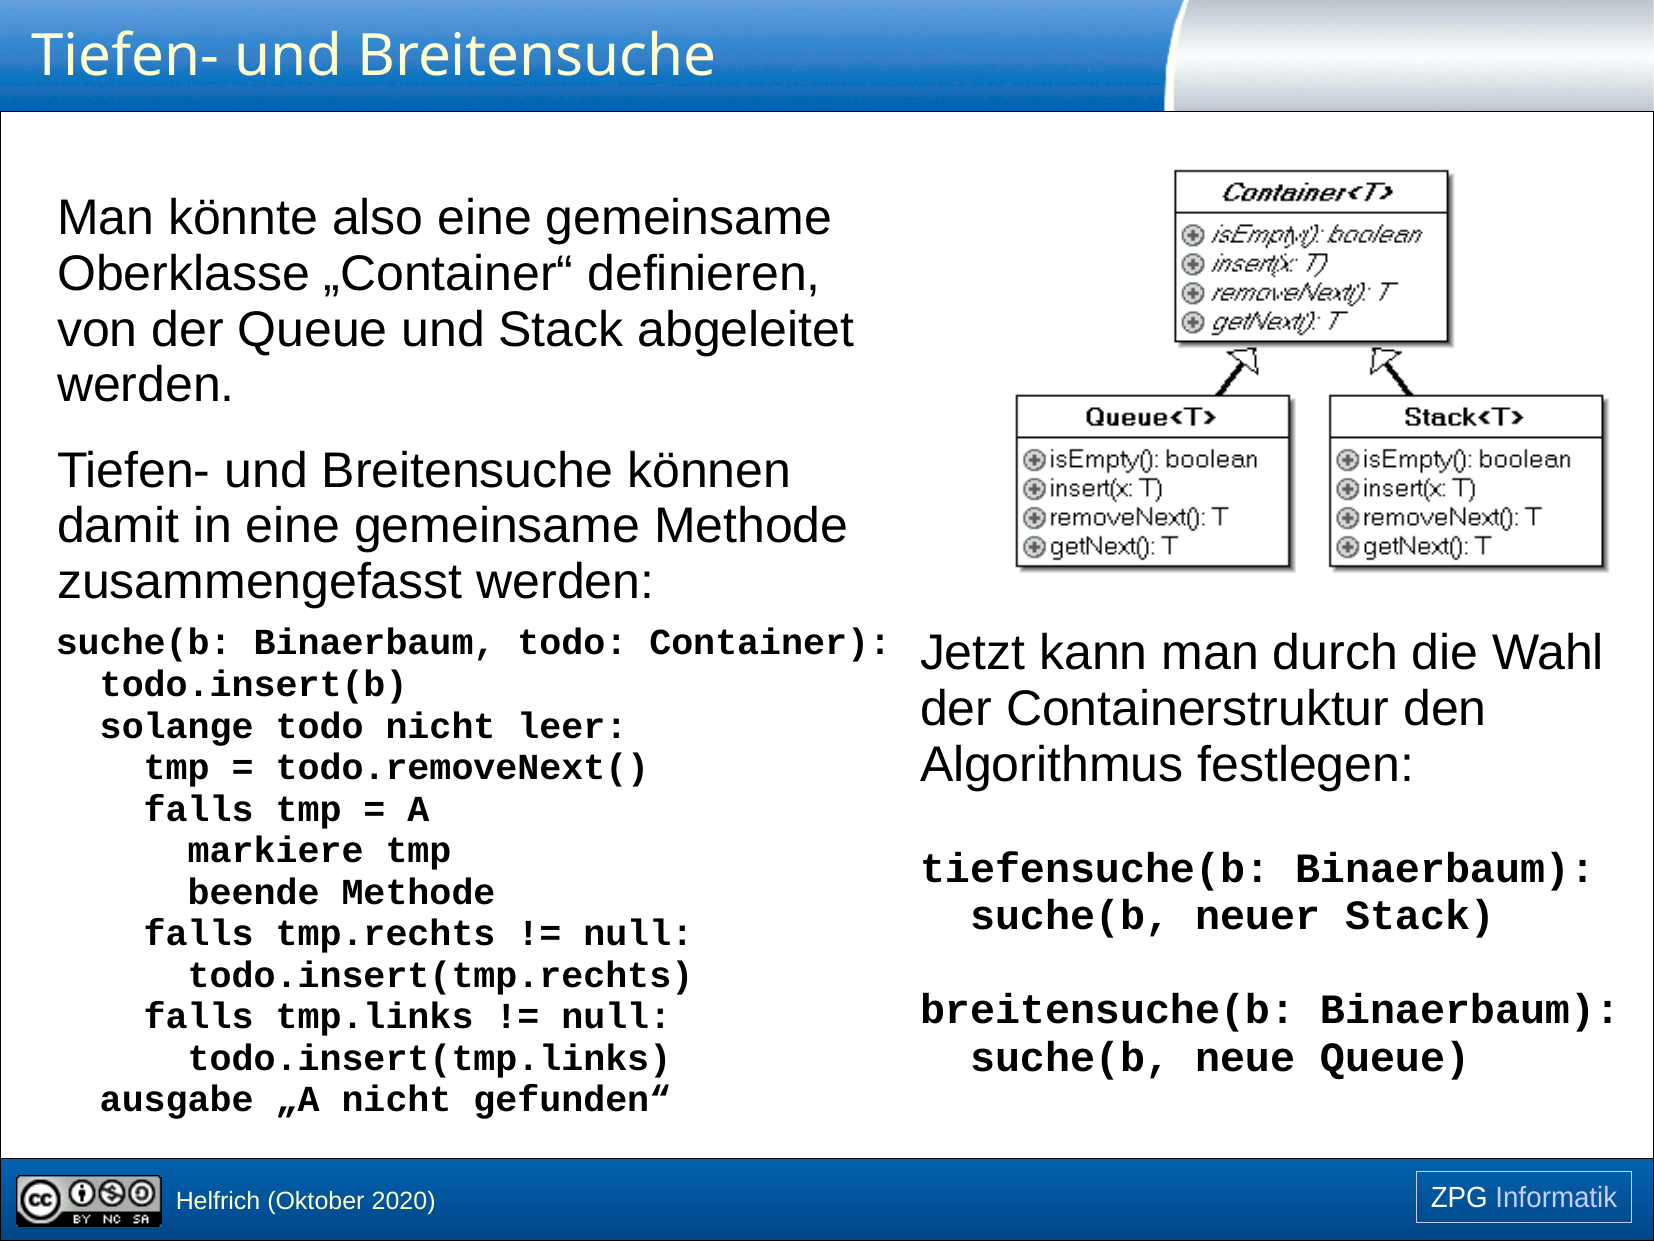

# Tiefen- und Breitensuche
Man könnte also eine gemeinsame
Oberklasse „Container“ definieren,
von der Queue und Stack abgeleitet
werden.
Tiefen- und Breitensuche können
damit in eine gemeinsame Methode
zusammengefasst werden:
suche(b: Binaerbaum, todo: Container):
 todo.insert(b)
 solange todo nicht leer:
 tmp = todo.removeNext()
 falls tmp = A
 markiere tmp
 beende Methode
 falls tmp.rechts != null:
 todo.insert(tmp.rechts)
 falls tmp.links != null:
 todo.insert(tmp.links)
 ausgabe „A nicht gefunden“
Jetzt kann man durch die Wahl der Containerstruktur den Algorithmus festlegen:
tiefensuche(b: Binaerbaum):
 suche(b, neuer Stack)
breitensuche(b: Binaerbaum):
 suche(b, neue Queue)